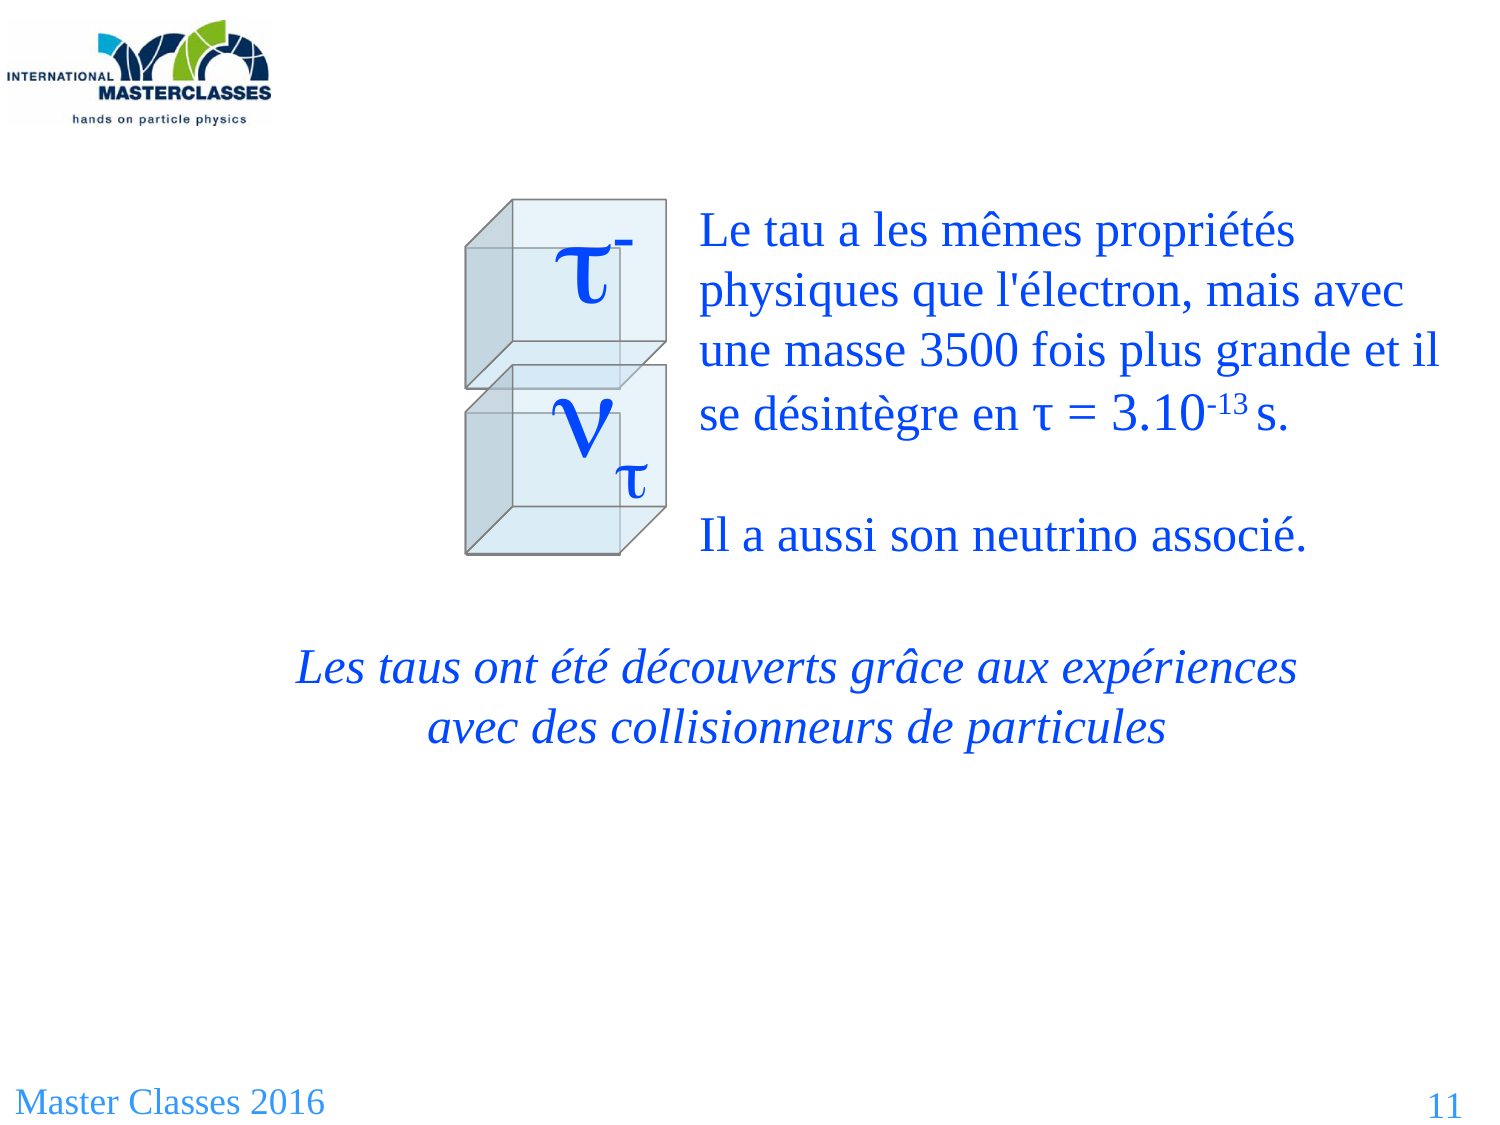

τ-
Le tau a les mêmes propriétés physiques que l'électron, mais avec une masse 3500 fois plus grande et il se désintègre en τ = 3.10-13 s.
Il a aussi son neutrino associé.
ντ
Les taus ont été découverts grâce aux expériences avec des collisionneurs de particules
Master Classes 2016
11